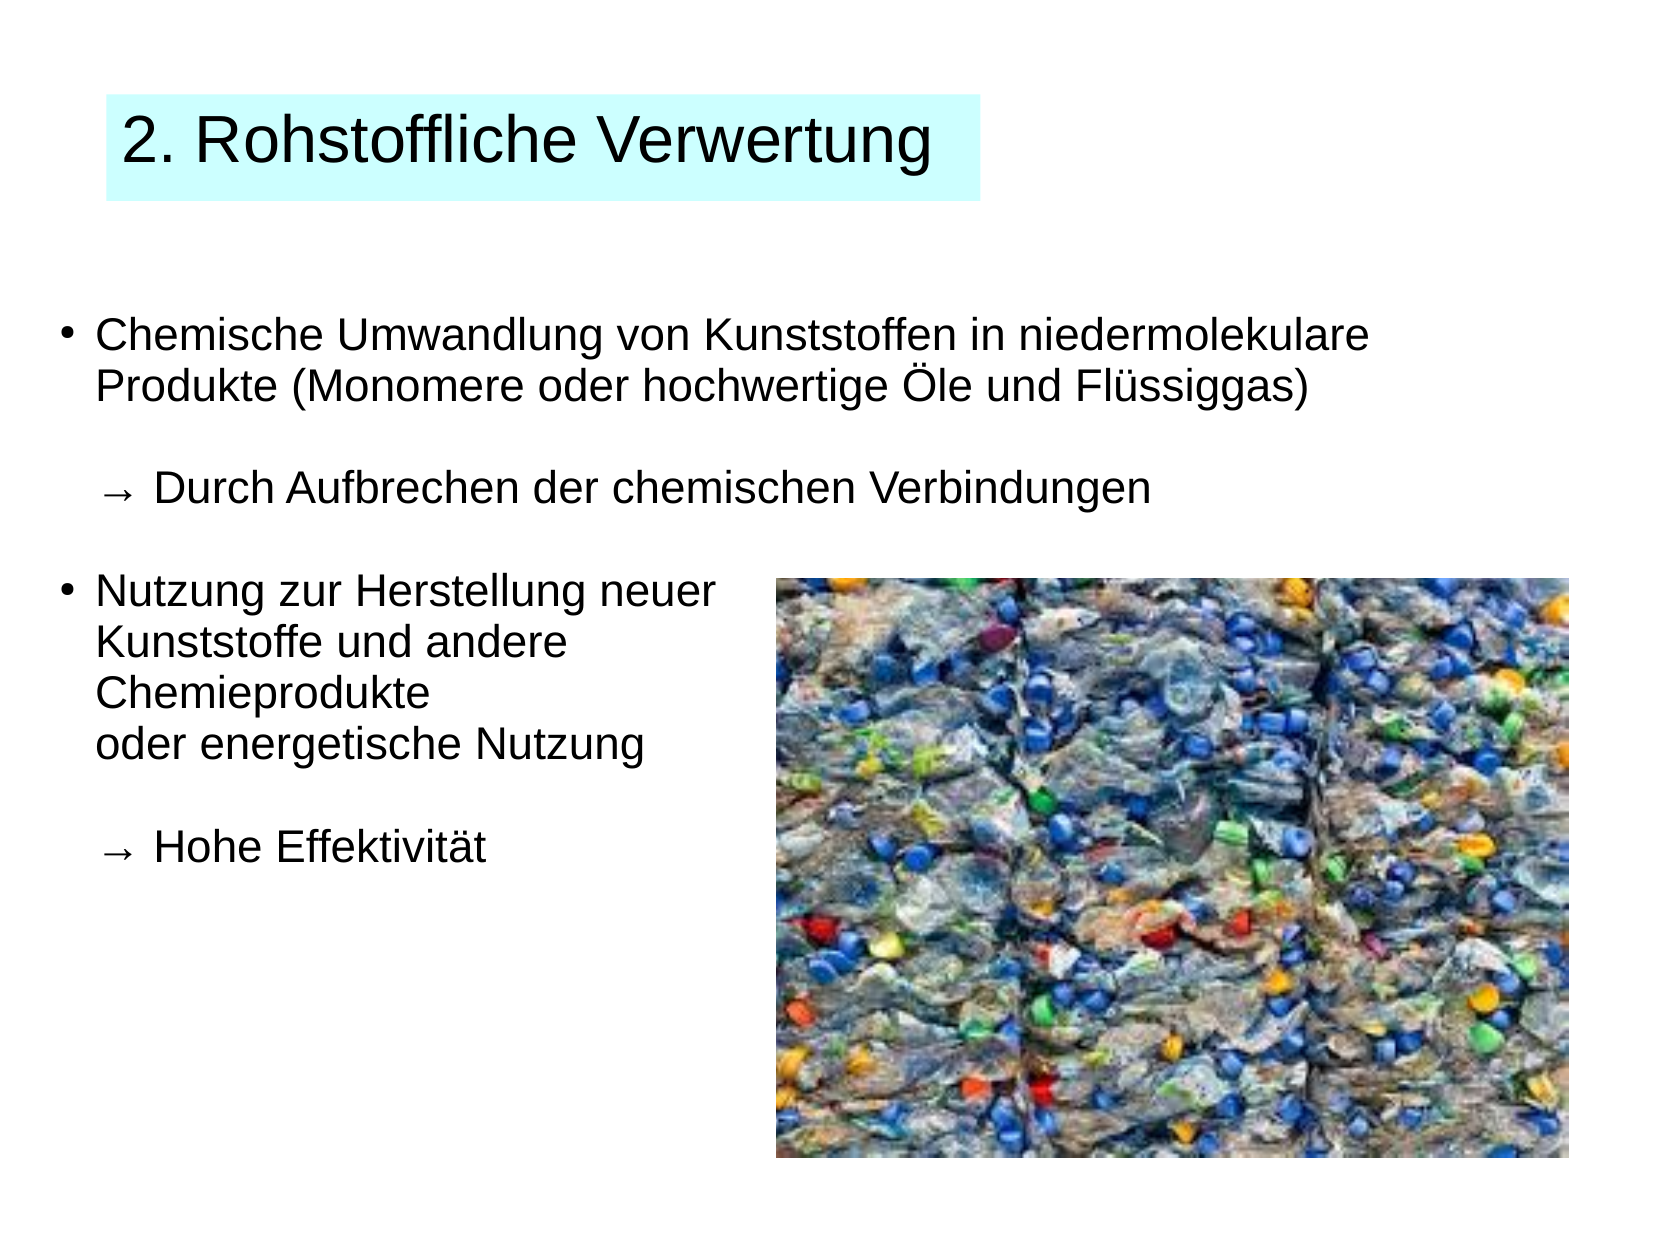

2. Rohstoffliche Verwertung
Chemische Umwandlung von Kunststoffen in niedermolekulare Produkte (Monomere oder hochwertige Öle und Flüssiggas)
→ Durch Aufbrechen der chemischen Verbindungen
Nutzung zur Herstellung neuer
Kunststoffe und andere
Chemieprodukte
oder energetische Nutzung
→ Hohe Effektivität